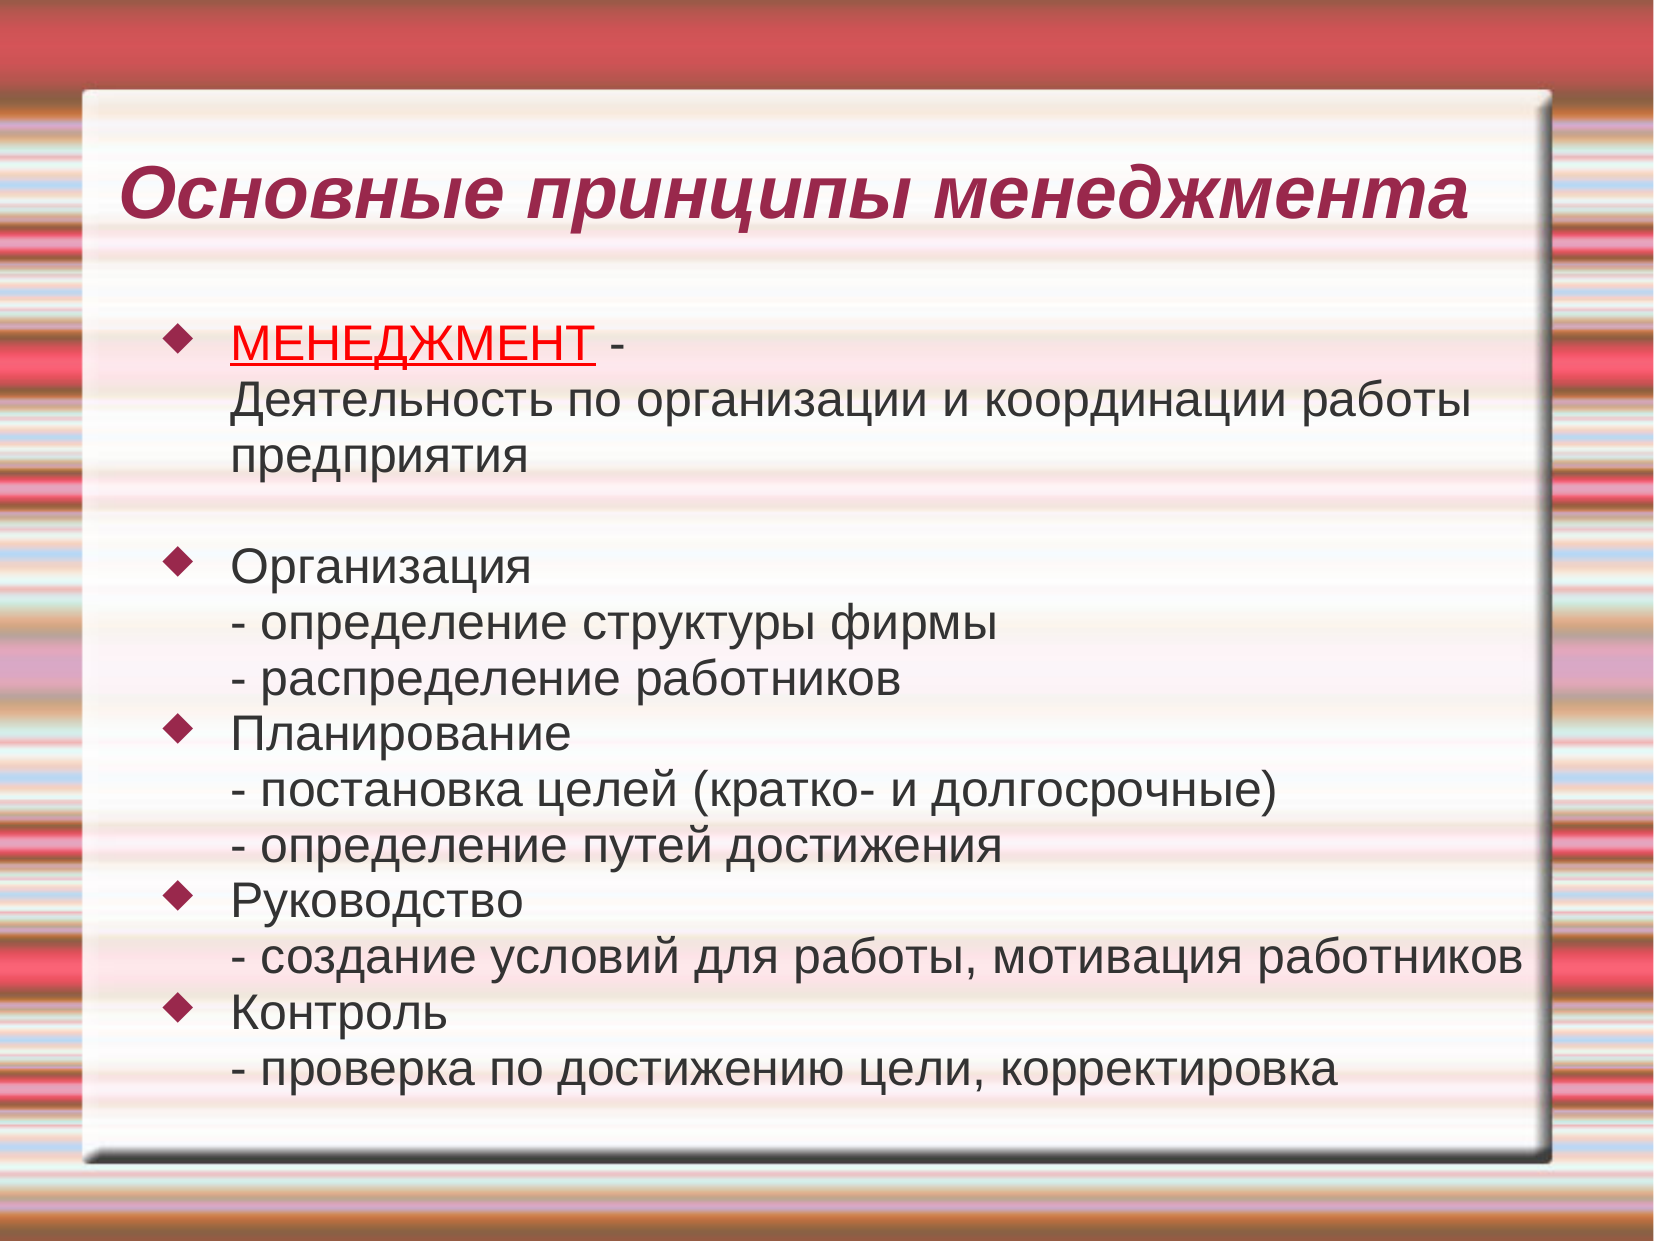

Основные принципы менеджмента
# МЕНЕДЖМЕНТ -
Деятельность по организации и координации работы предприятия
Организация
- определение структуры фирмы
- распределение работников
Планирование
- постановка целей (кратко- и долгосрочные)
- определение путей достижения
Руководство
- создание условий для работы, мотивация работников
Контроль
- проверка по достижению цели, корректировка